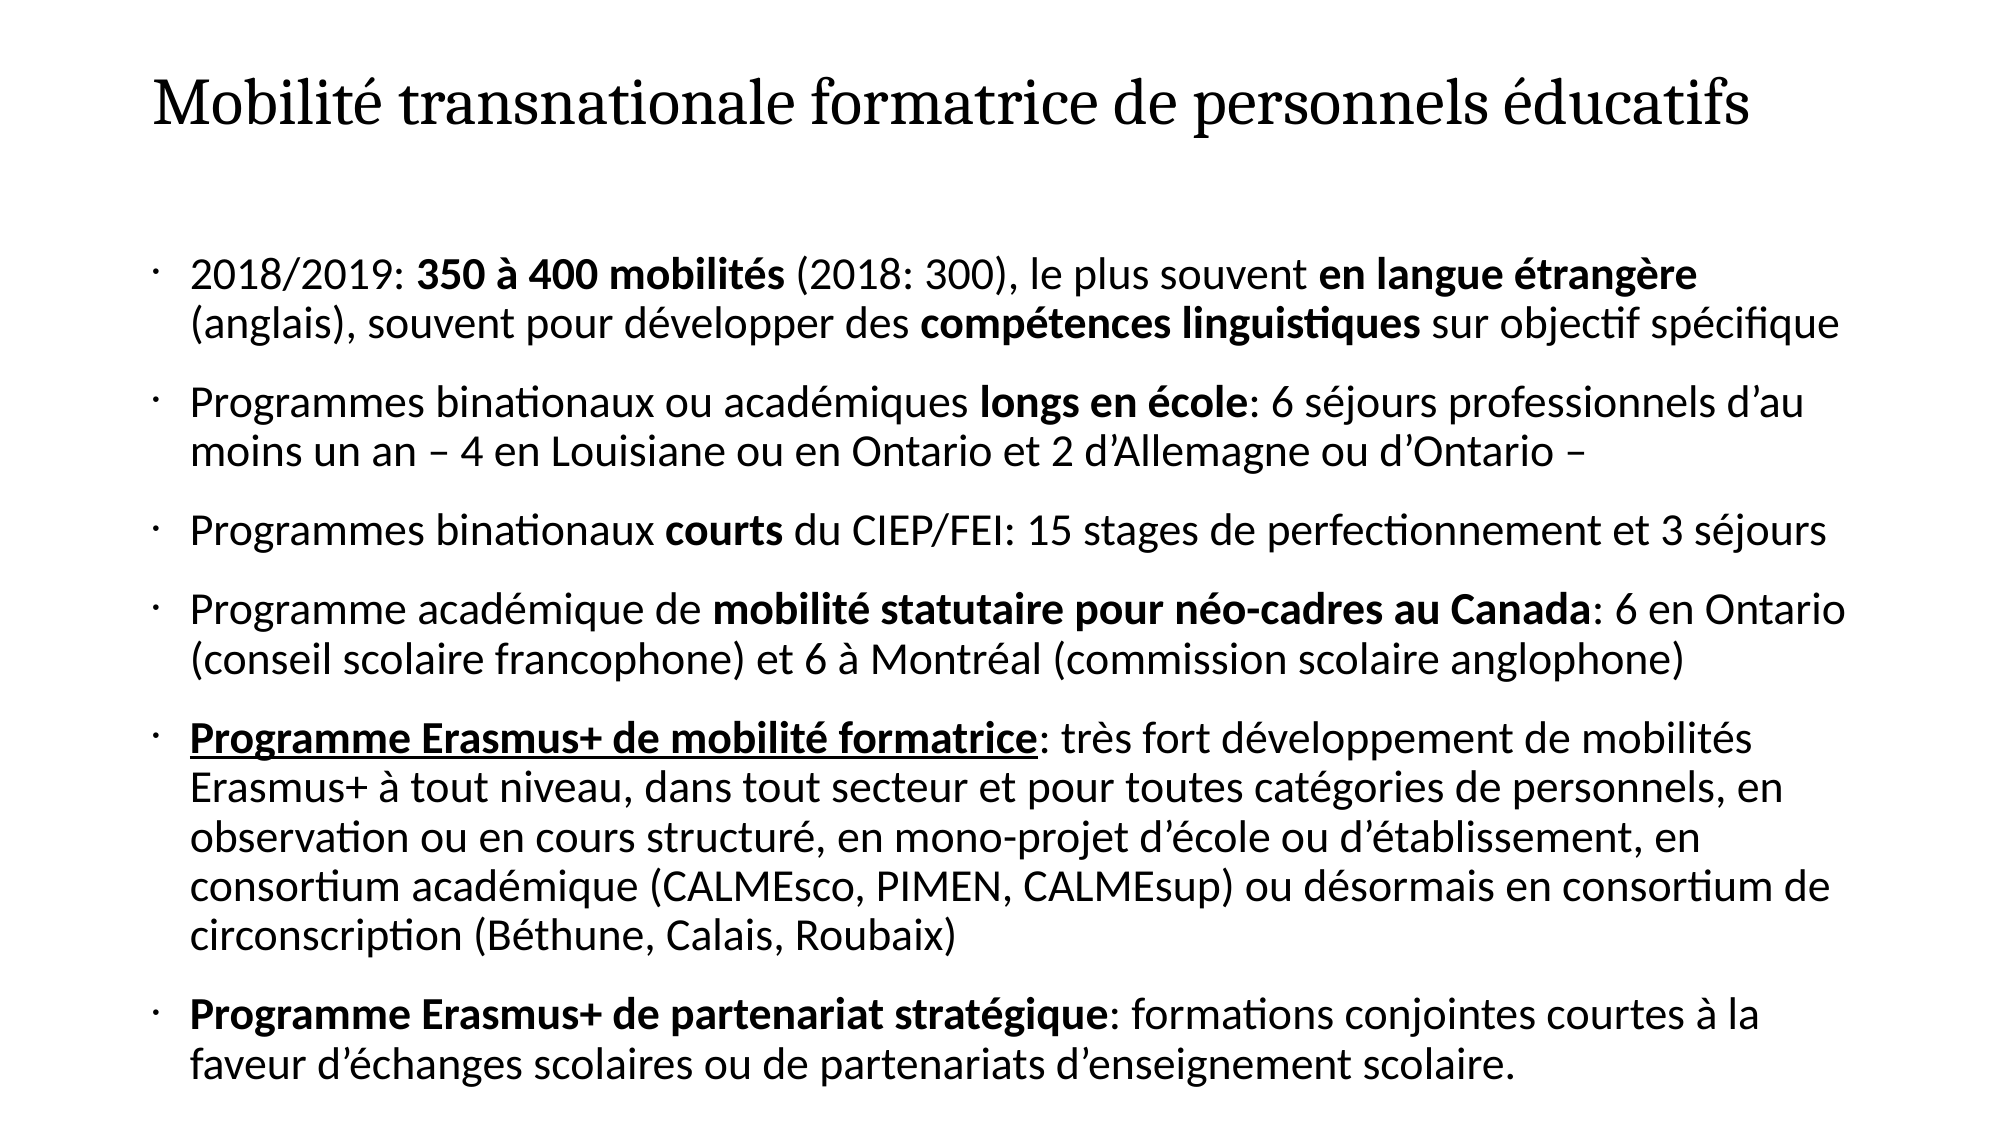

# Mobilité transnationale formatrice de personnels éducatifs
2018/2019: 350 à 400 mobilités (2018: 300), le plus souvent en langue étrangère (anglais), souvent pour développer des compétences linguistiques sur objectif spécifique
Programmes binationaux ou académiques longs en école: 6 séjours professionnels d’au moins un an – 4 en Louisiane ou en Ontario et 2 d’Allemagne ou d’Ontario –
Programmes binationaux courts du CIEP/FEI: 15 stages de perfectionnement et 3 séjours
Programme académique de mobilité statutaire pour néo-cadres au Canada: 6 en Ontario (conseil scolaire francophone) et 6 à Montréal (commission scolaire anglophone)
Programme Erasmus+ de mobilité formatrice: très fort développement de mobilités Erasmus+ à tout niveau, dans tout secteur et pour toutes catégories de personnels, en observation ou en cours structuré, en mono-projet d’école ou d’établissement, en consortium académique (CALMEsco, PIMEN, CALMEsup) ou désormais en consortium de circonscription (Béthune, Calais, Roubaix)
Programme Erasmus+ de partenariat stratégique: formations conjointes courtes à la faveur d’échanges scolaires ou de partenariats d’enseignement scolaire.